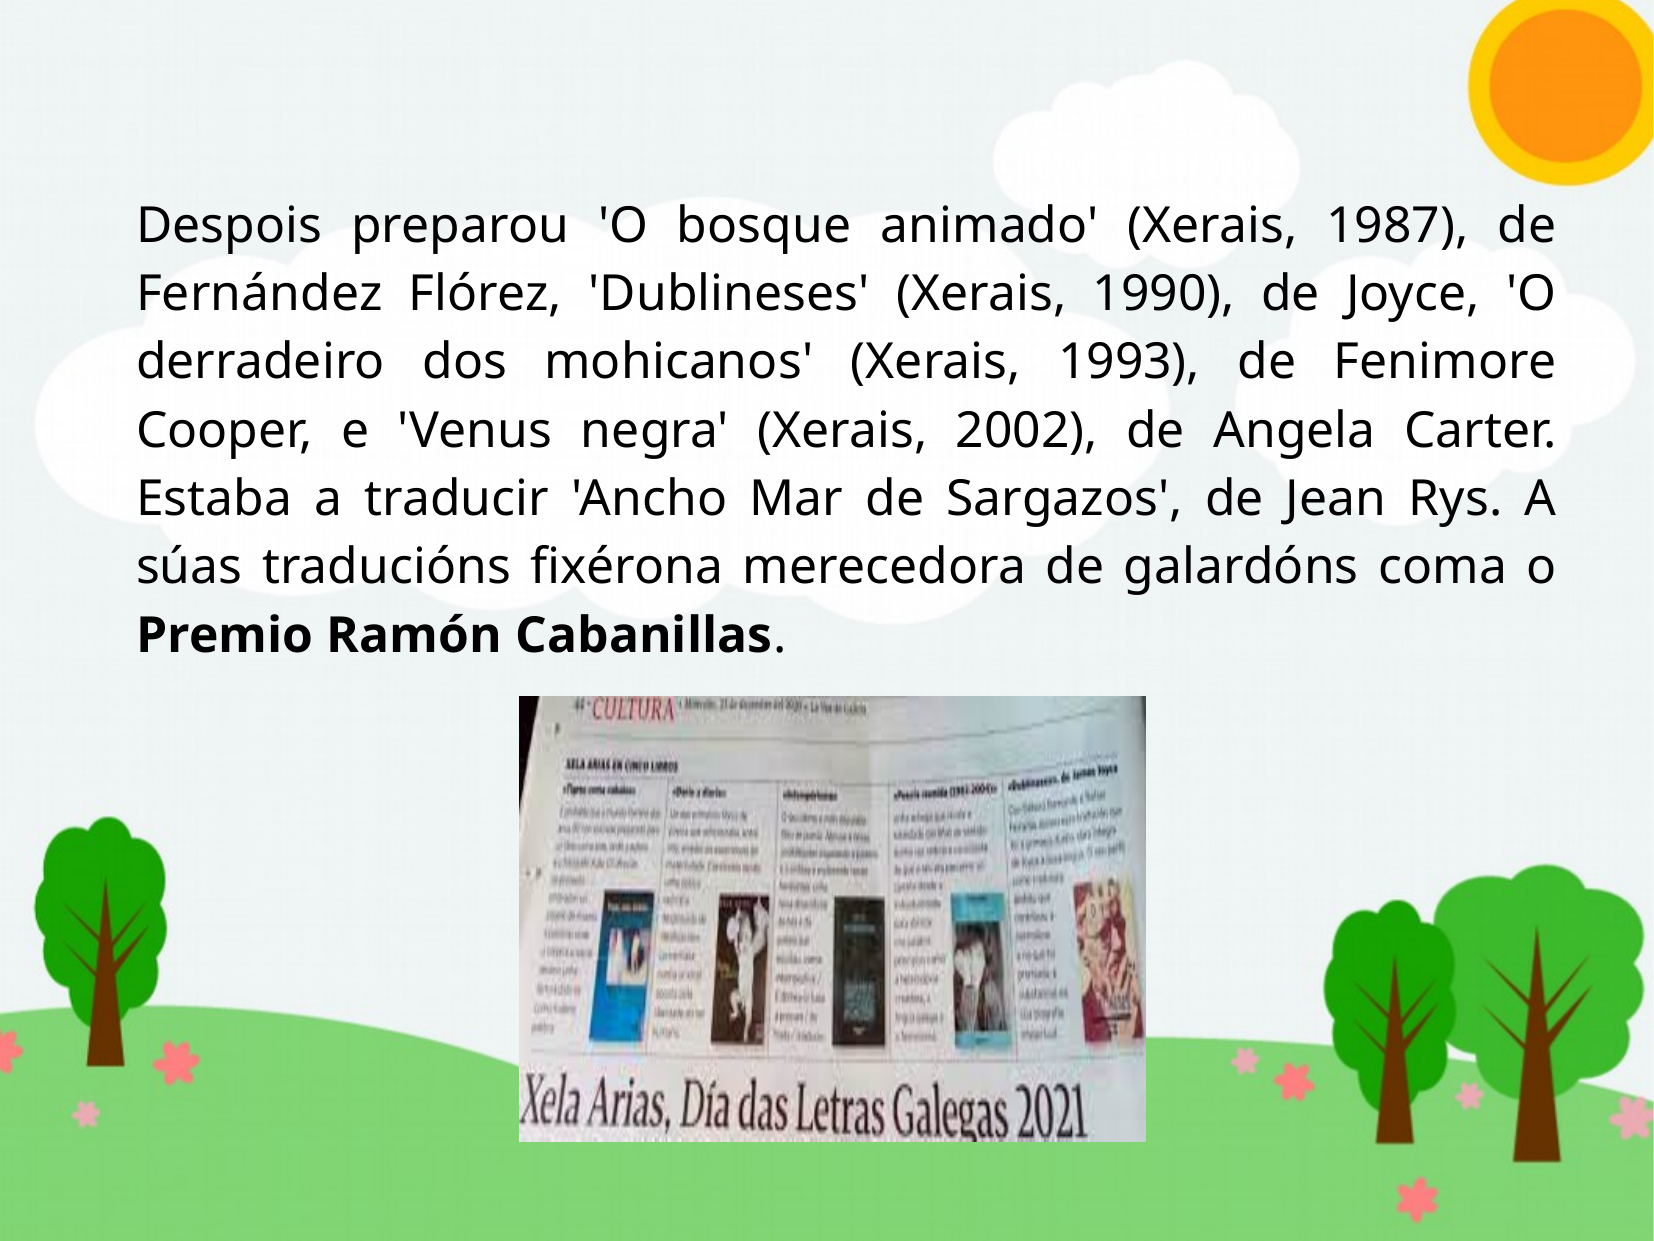

# Despois preparou 'O bosque animado' (Xerais, 1987), de Fernández Flórez, 'Dublineses' (Xerais, 1990), de Joyce, 'O derradeiro dos mohicanos' (Xerais, 1993), de Fenimore Cooper, e 'Venus negra' (Xerais, 2002), de Angela Carter. Estaba a traducir 'Ancho Mar de Sargazos', de Jean Rys. A súas traducións fixérona merecedora de galardóns coma o Premio Ramón Cabanillas.